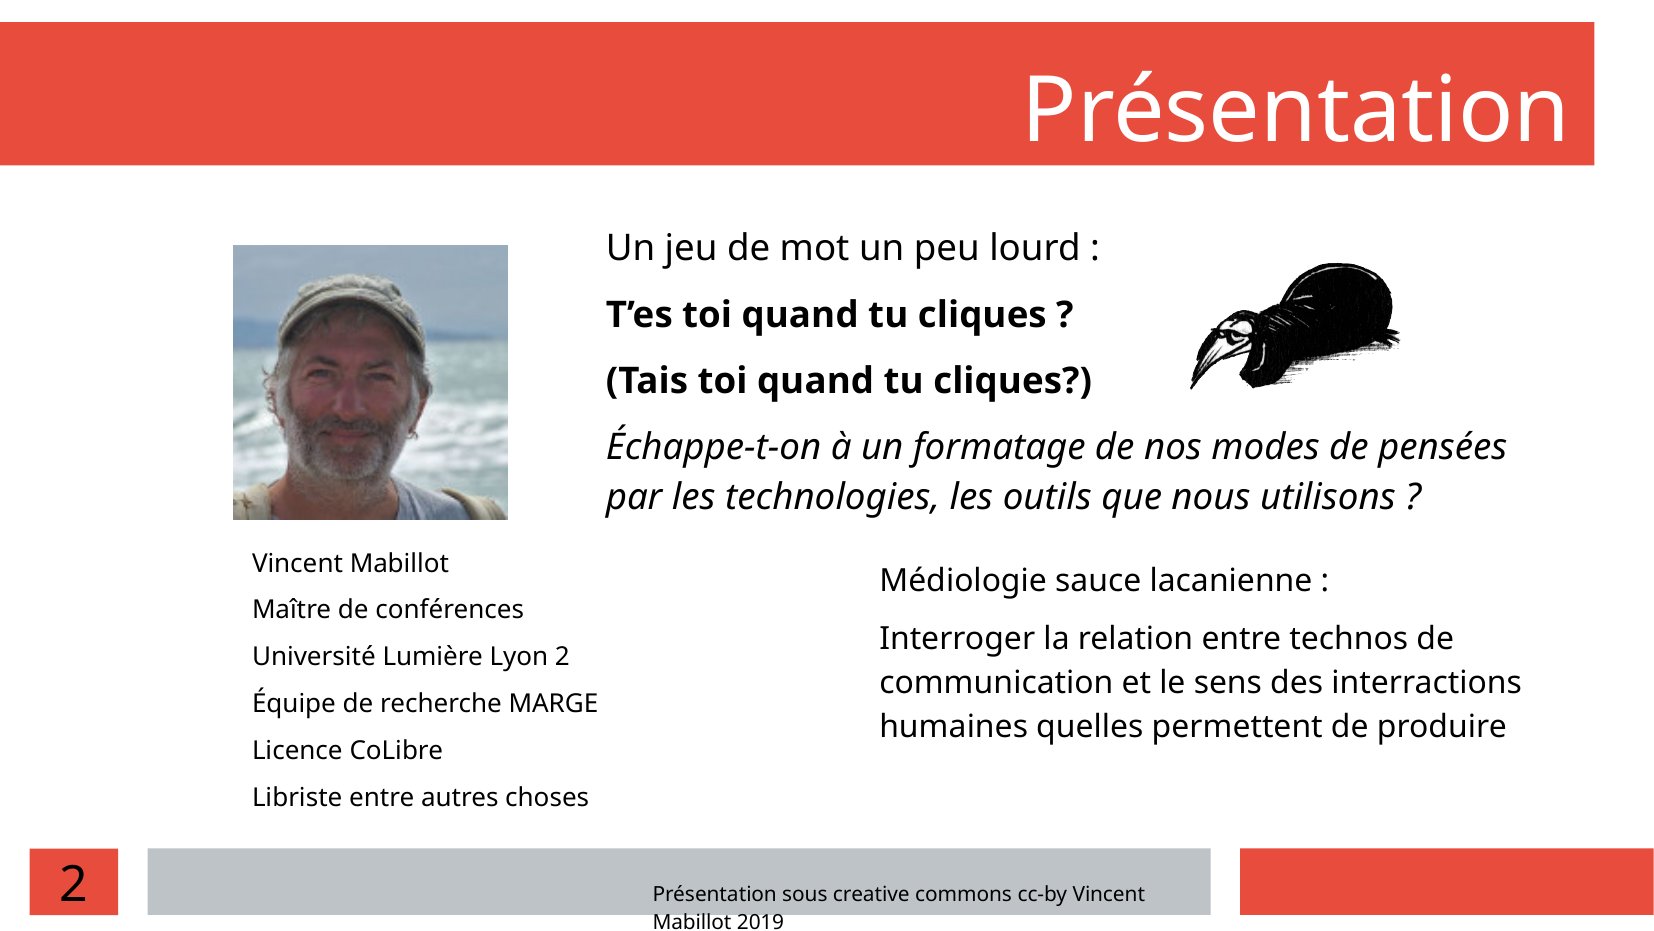

# Présentation
Un jeu de mot un peu lourd :
T’es toi quand tu cliques ?
(Tais toi quand tu cliques?)
Échappe-t-on à un formatage de nos modes de pensées par les technologies, les outils que nous utilisons ?
Médiologie sauce lacanienne :
Interroger la relation entre technos de communication et le sens des interractions humaines quelles permettent de produire
Vincent Mabillot
Maître de conférences
Université Lumière Lyon 2
Équipe de recherche MARGE
Licence CoLibre
Libriste entre autres choses